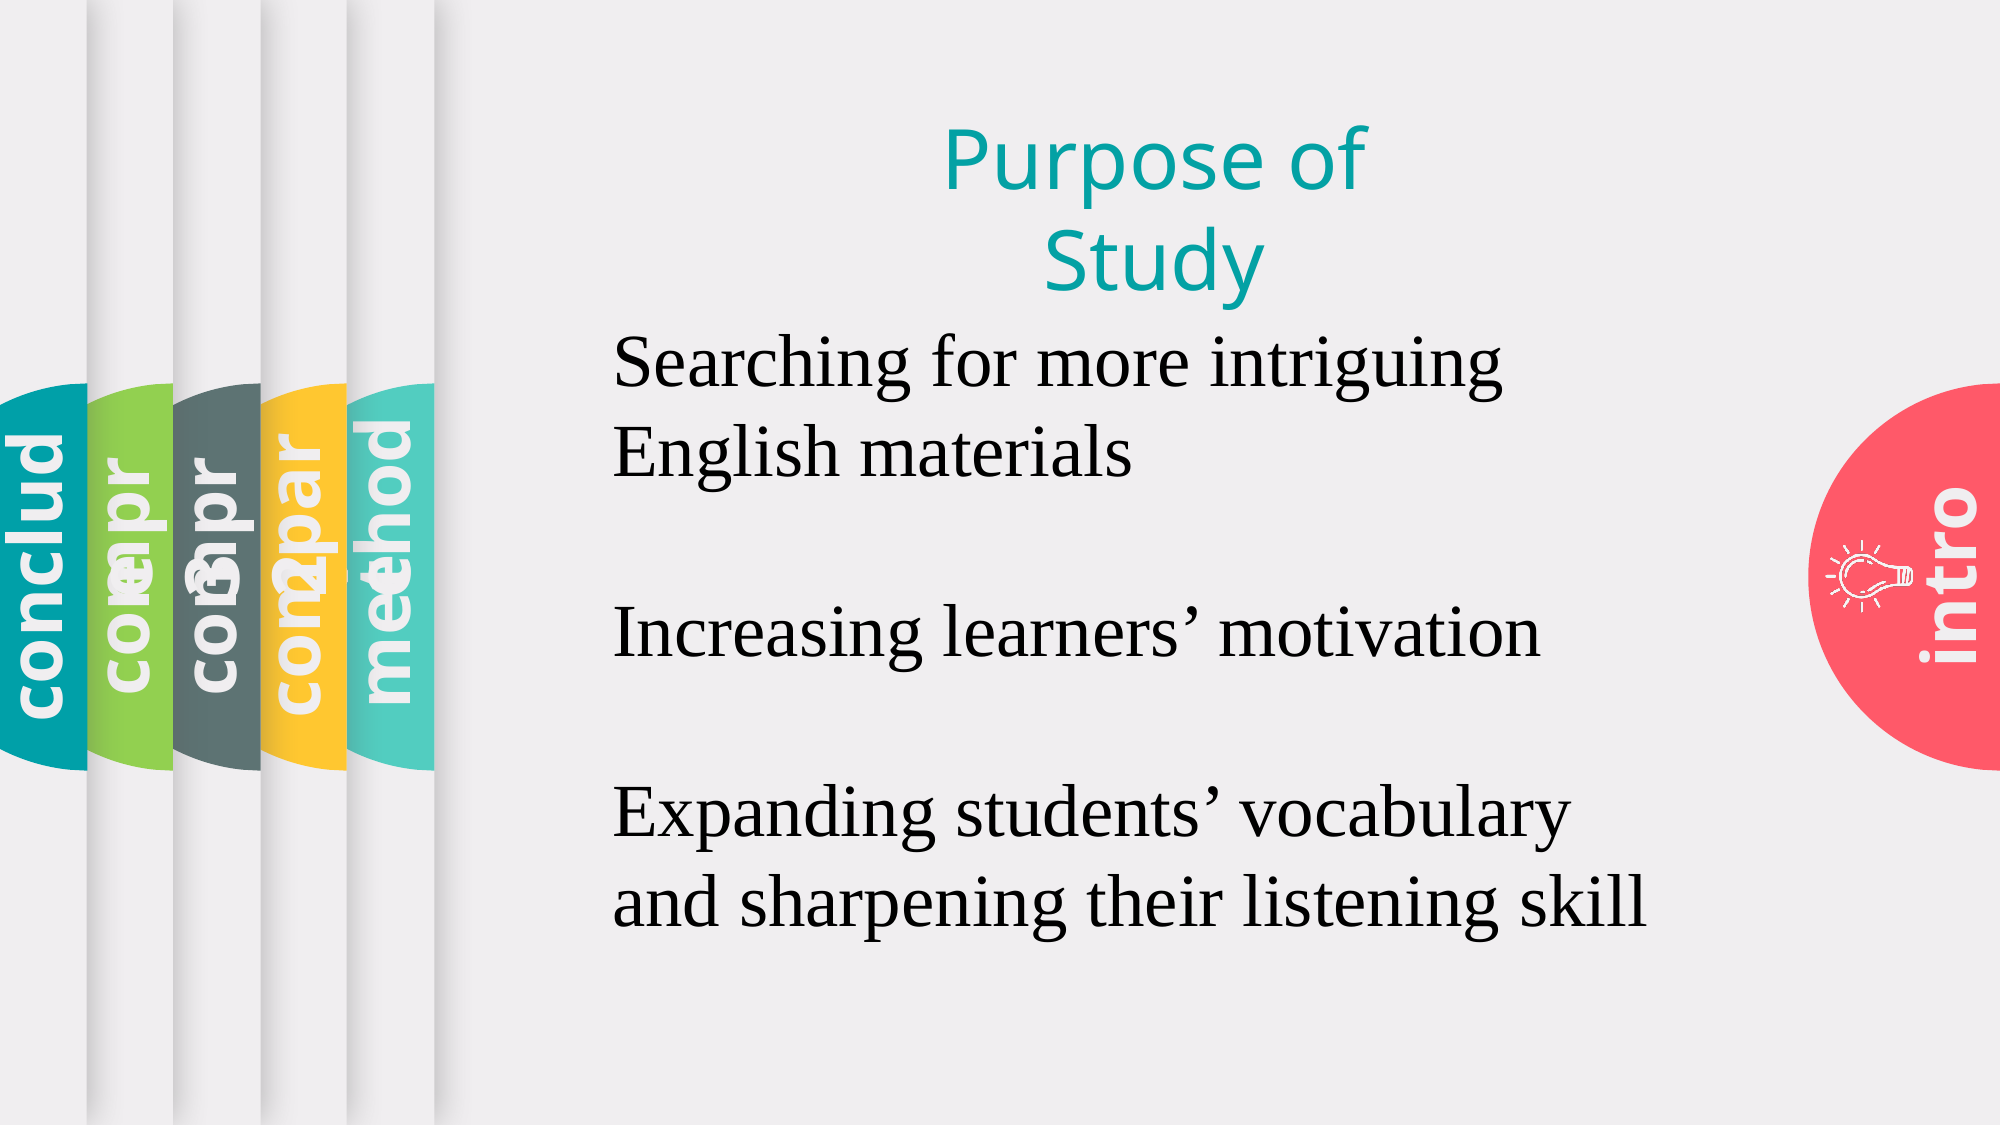

conclude
method
compr 2
compare
compr 3
intro
Purpose of Study
Searching for more intriguing English materials
Increasing learners’ motivation
Expanding students’ vocabulary and sharpening their listening skill